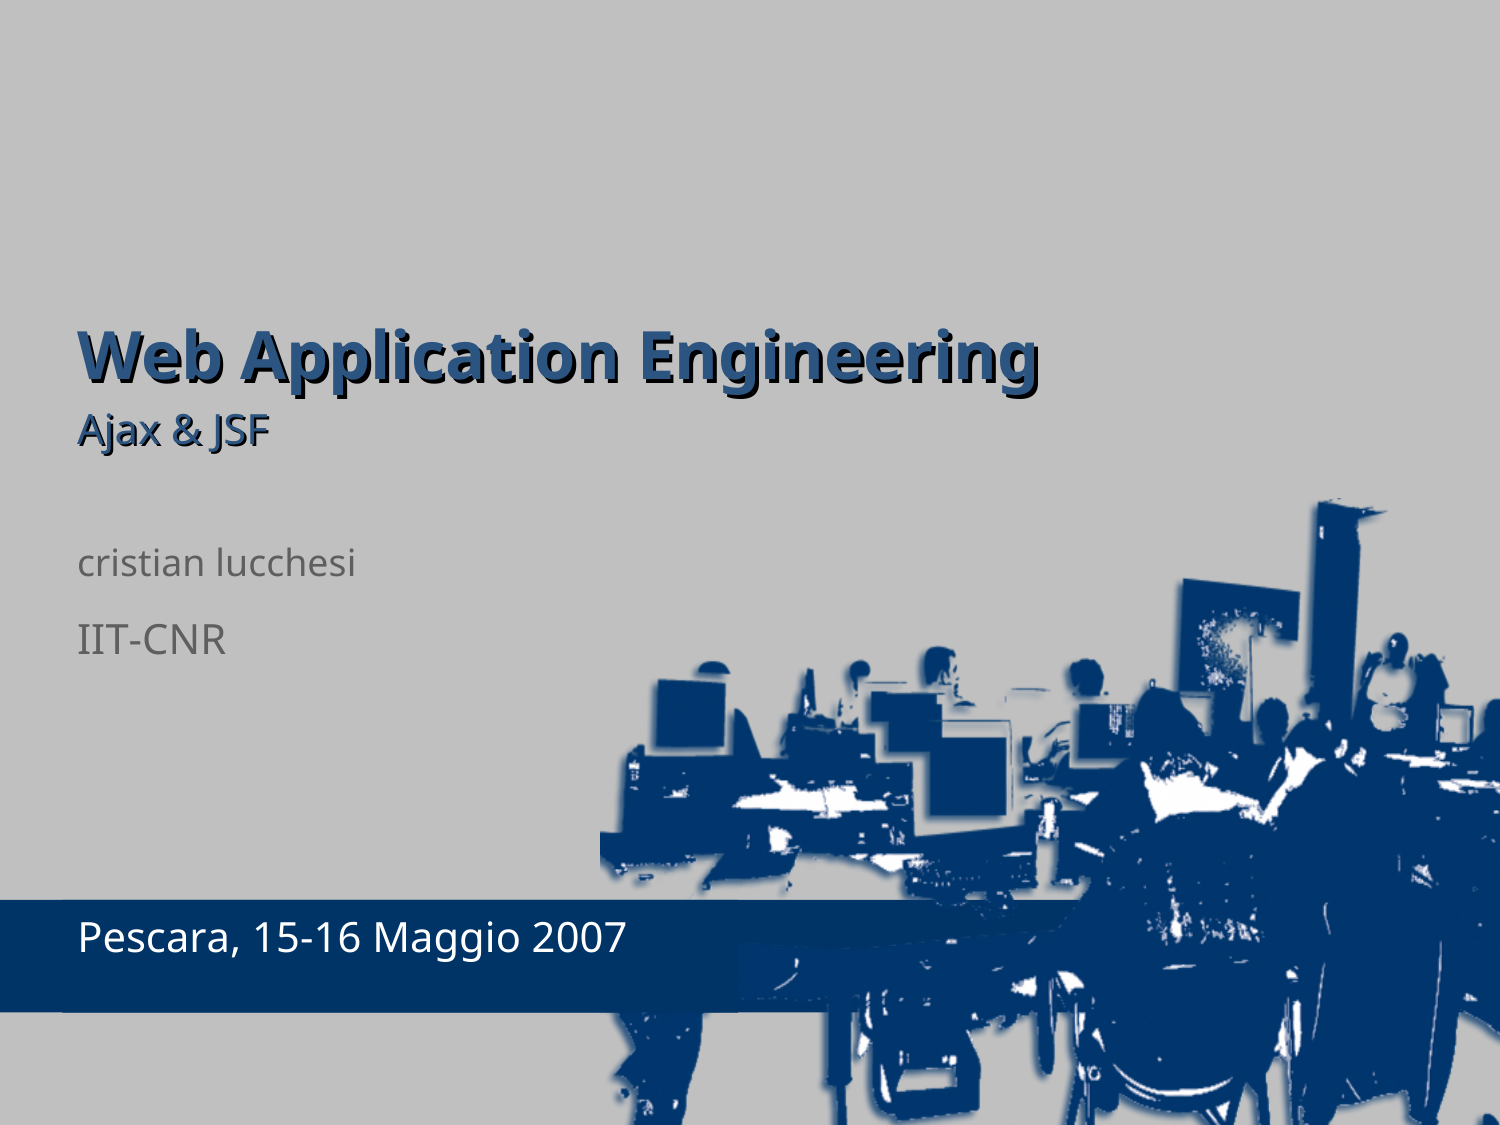

# Web Application Engineering Ajax & JSF cristian lucchesi IIT-CNR
Pescara, 15-16 Maggio 2007